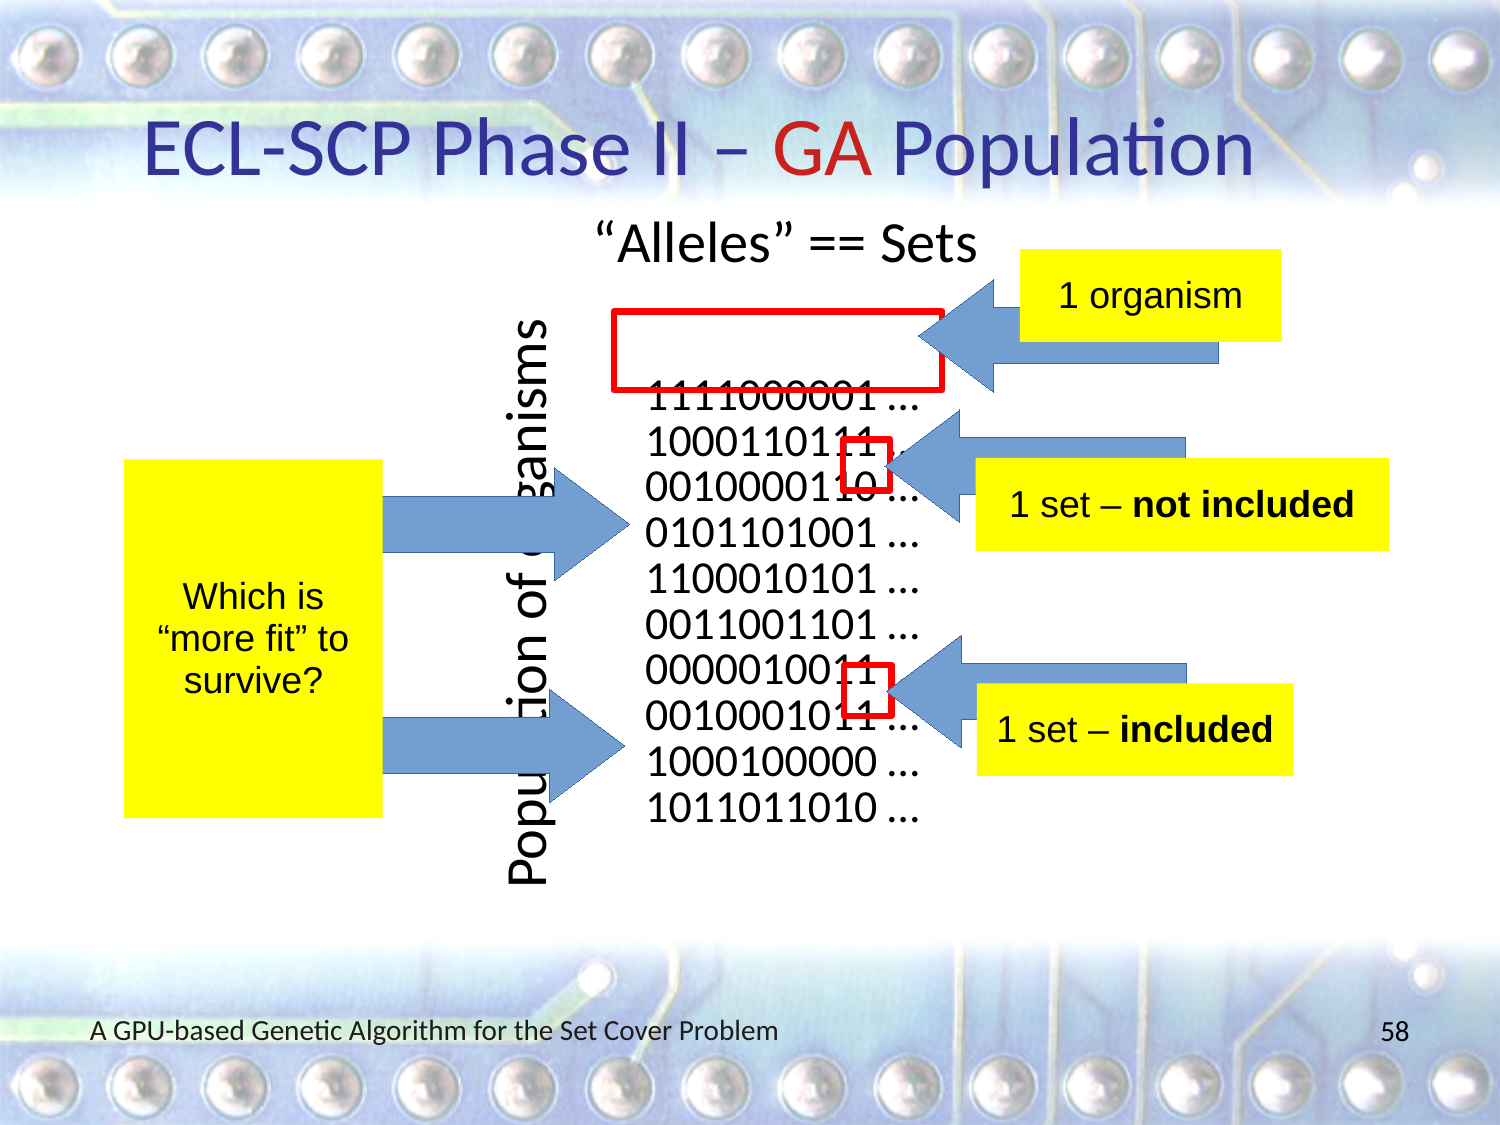

# ECL-SCP Phase II – GA Population
“Alleles” == Sets
1 organism
1111000001 …
1000110111 …
0010000110 …
0101101001 …
1100010101 …
0011001101 …
0000010011 …
0010001011 …
1000100000 …
1011011010 …
1 set – not included
Which is “more fit” to survive?
Population of organisms
1 set – included
A GPU-based Genetic Algorithm for the Set Cover Problem
58